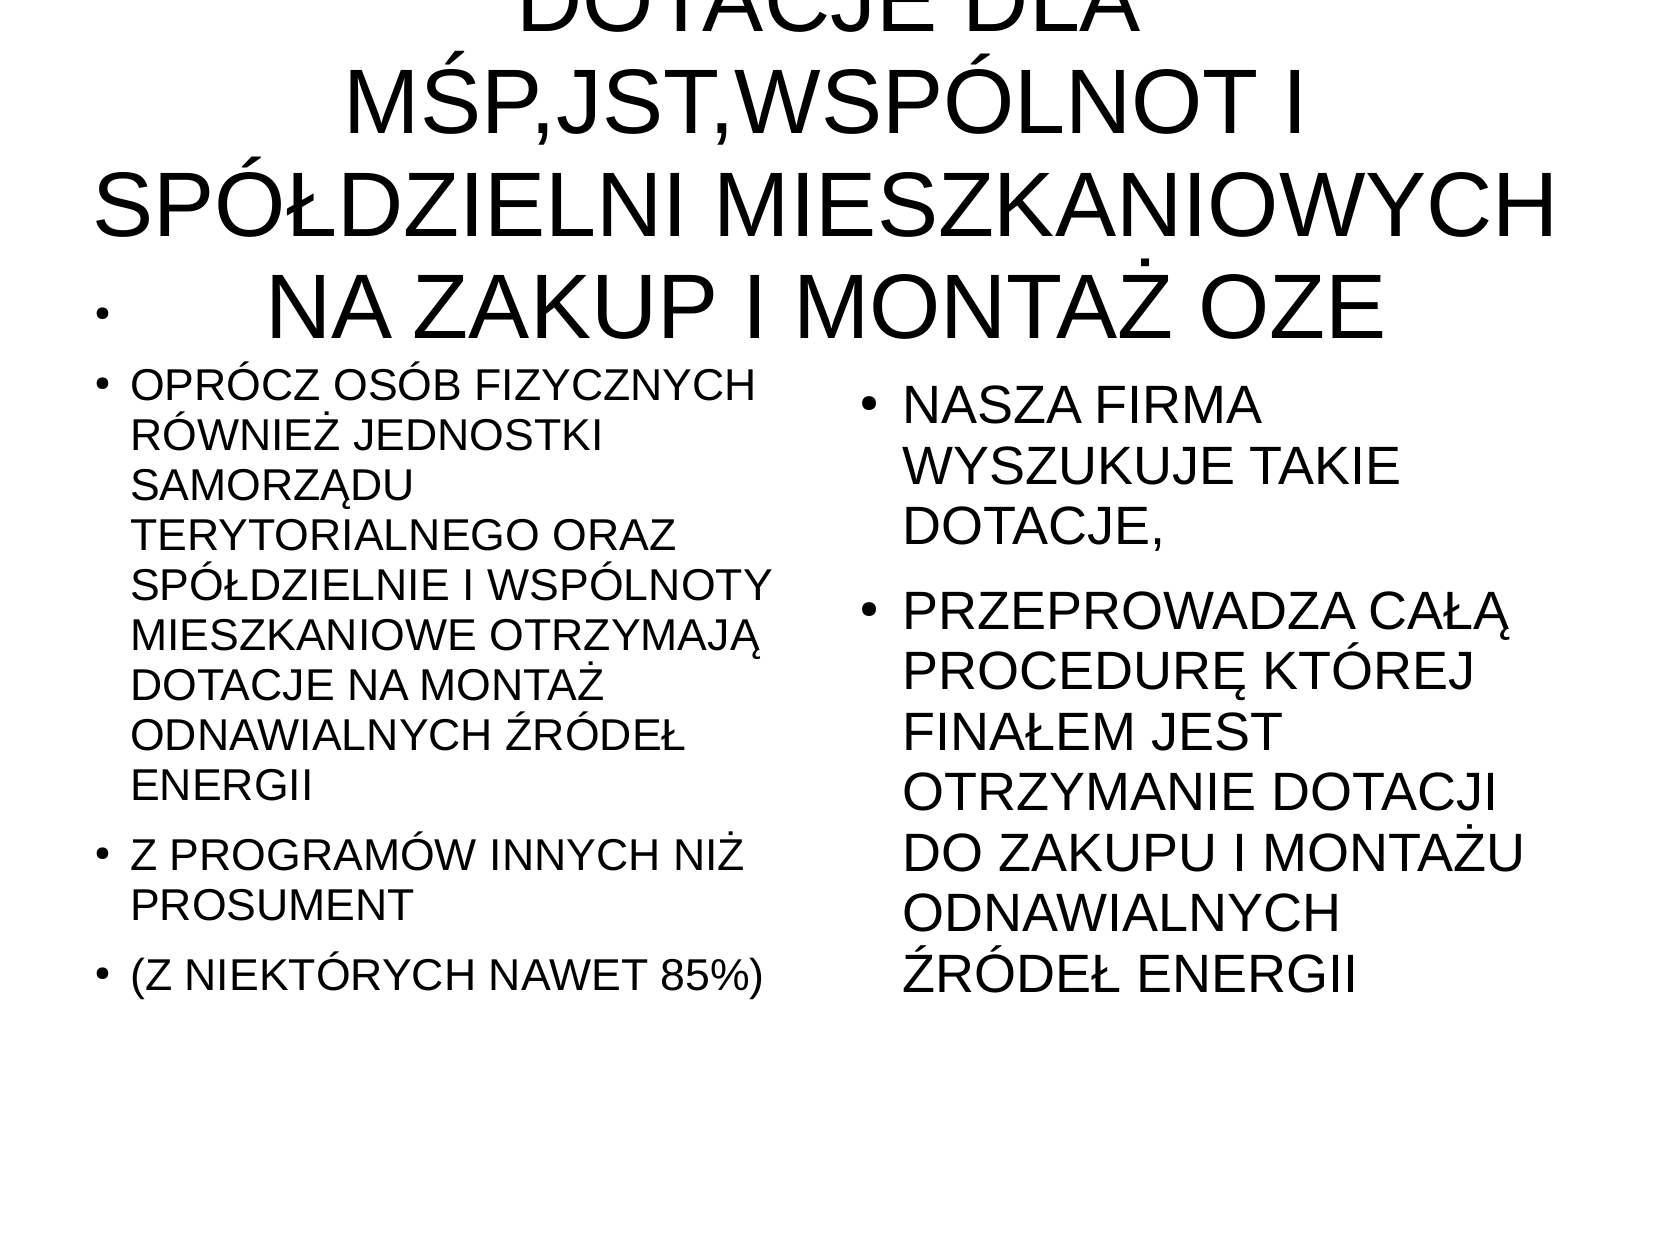

# DOTACJE DLA MŚP,JST,WSPÓLNOT I SPÓŁDZIELNI MIESZKANIOWYCH NA ZAKUP I MONTAŻ OZE
OPRÓCZ OSÓB FIZYCZNYCH RÓWNIEŻ JEDNOSTKI SAMORZĄDU TERYTORIALNEGO ORAZ SPÓŁDZIELNIE I WSPÓLNOTY MIESZKANIOWE OTRZYMAJĄ DOTACJE NA MONTAŻ ODNAWIALNYCH ŹRÓDEŁ ENERGII
Z PROGRAMÓW INNYCH NIŻ PROSUMENT
(Z NIEKTÓRYCH NAWET 85%)
NASZA FIRMA WYSZUKUJE TAKIE DOTACJE,
PRZEPROWADZA CAŁĄ PROCEDURĘ KTÓREJ FINAŁEM JEST OTRZYMANIE DOTACJI DO ZAKUPU I MONTAŻU ODNAWIALNYCH ŹRÓDEŁ ENERGII